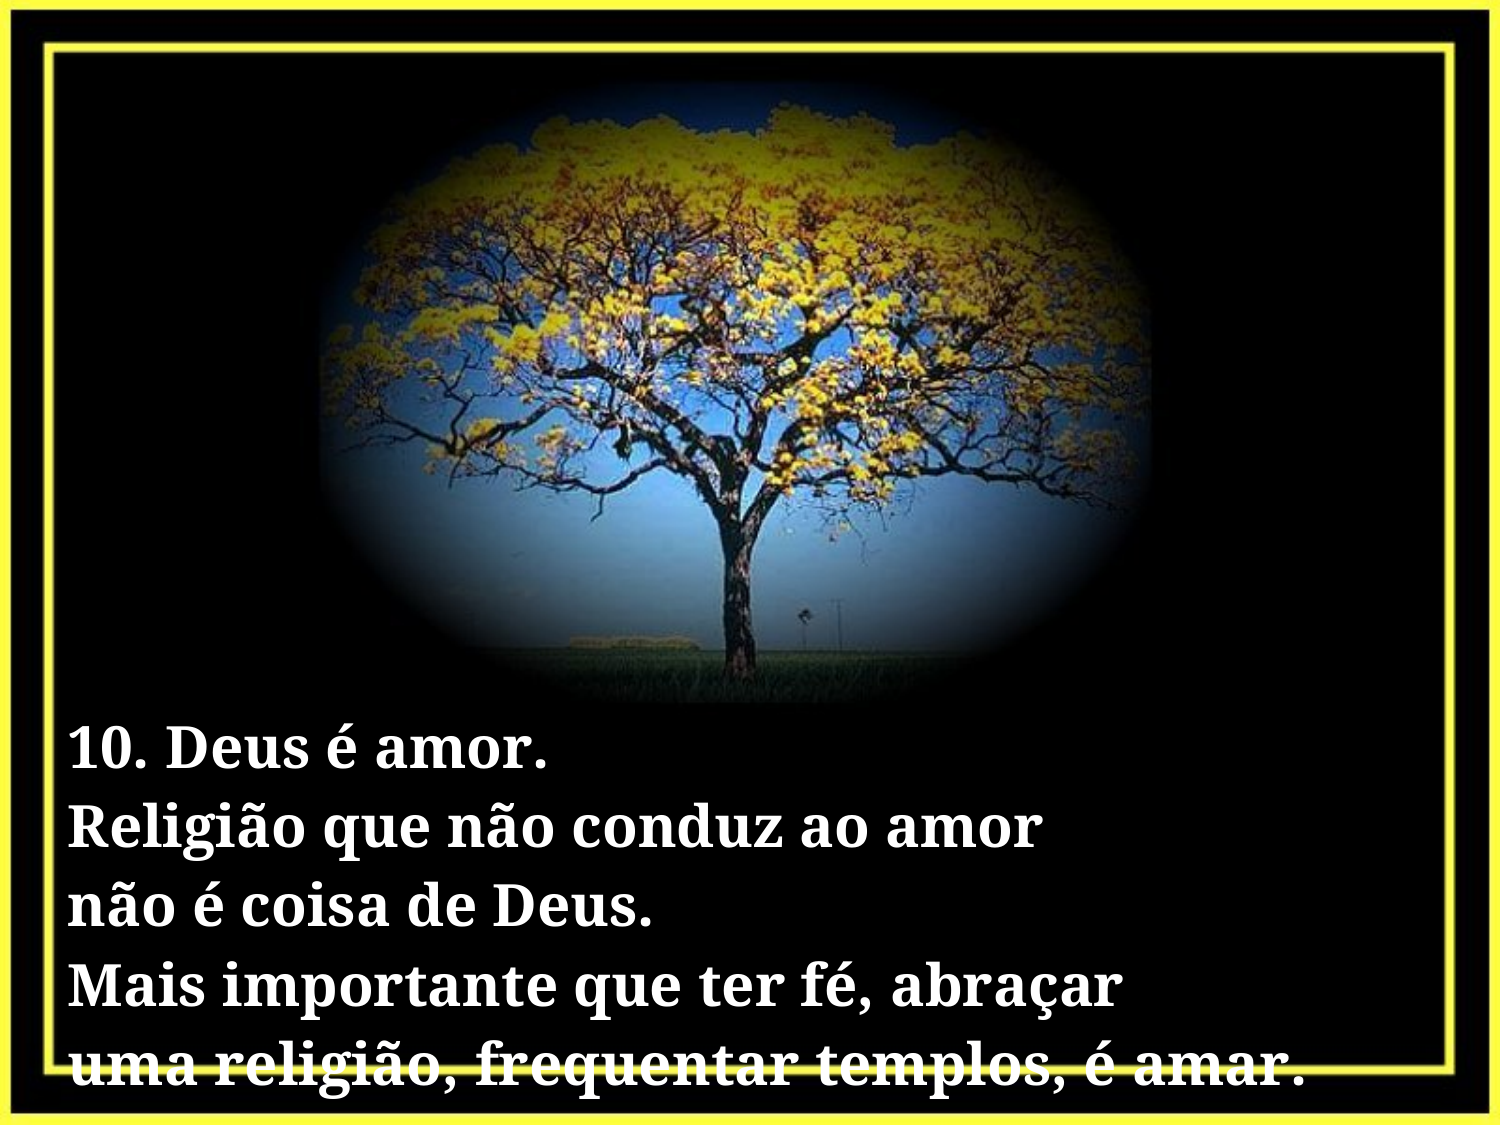

10. Deus é amor.
Religião que não conduz ao amor
não é coisa de Deus.
Mais importante que ter fé, abraçar
uma religião, frequentar templos, é amar.